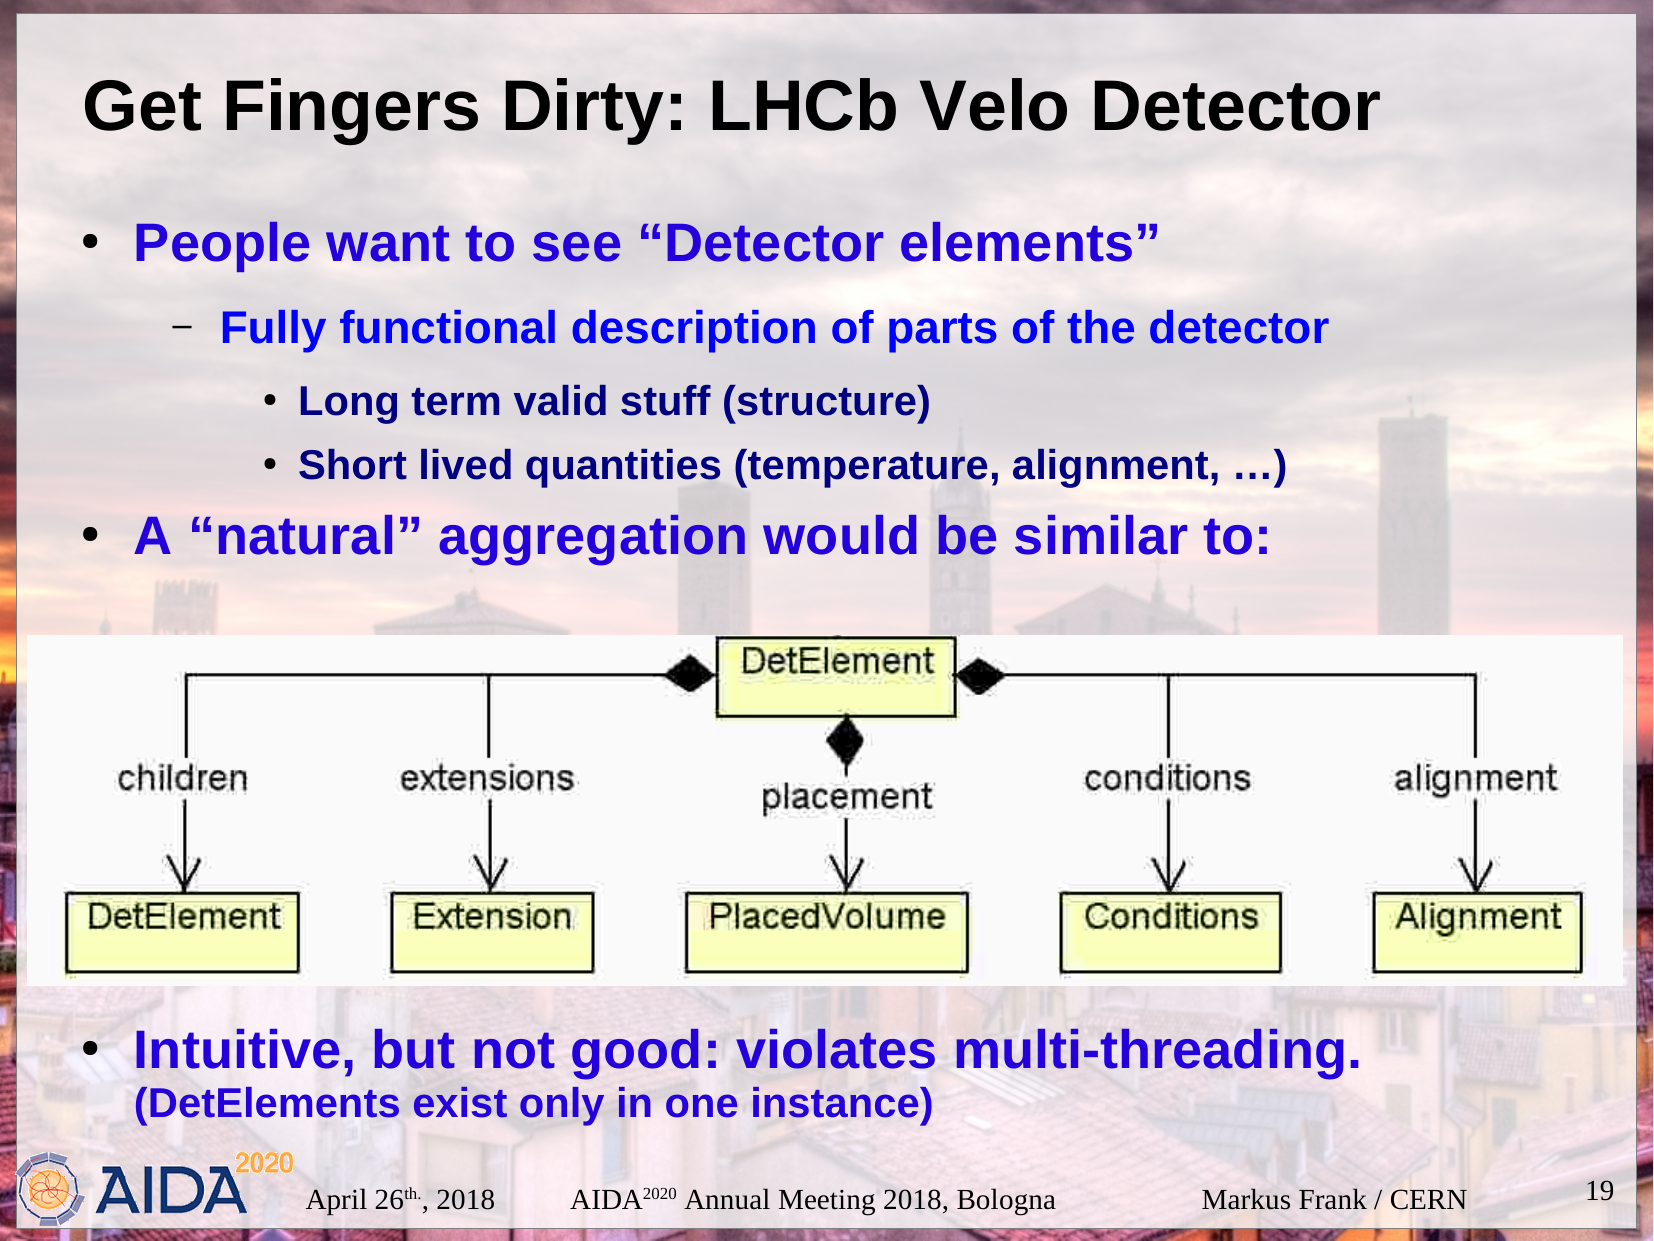

# Get Fingers Dirty: LHCb Velo Detector
People want to see “Detector elements”
Fully functional description of parts of the detector
Long term valid stuff (structure)
Short lived quantities (temperature, alignment, …)
A “natural” aggregation would be similar to:
Intuitive, but not good: violates multi-threading.
(DetElements exist only in one instance)
19
February, 4th. 2014
CLIC Workshop at CERN, Markus Frank / CERN